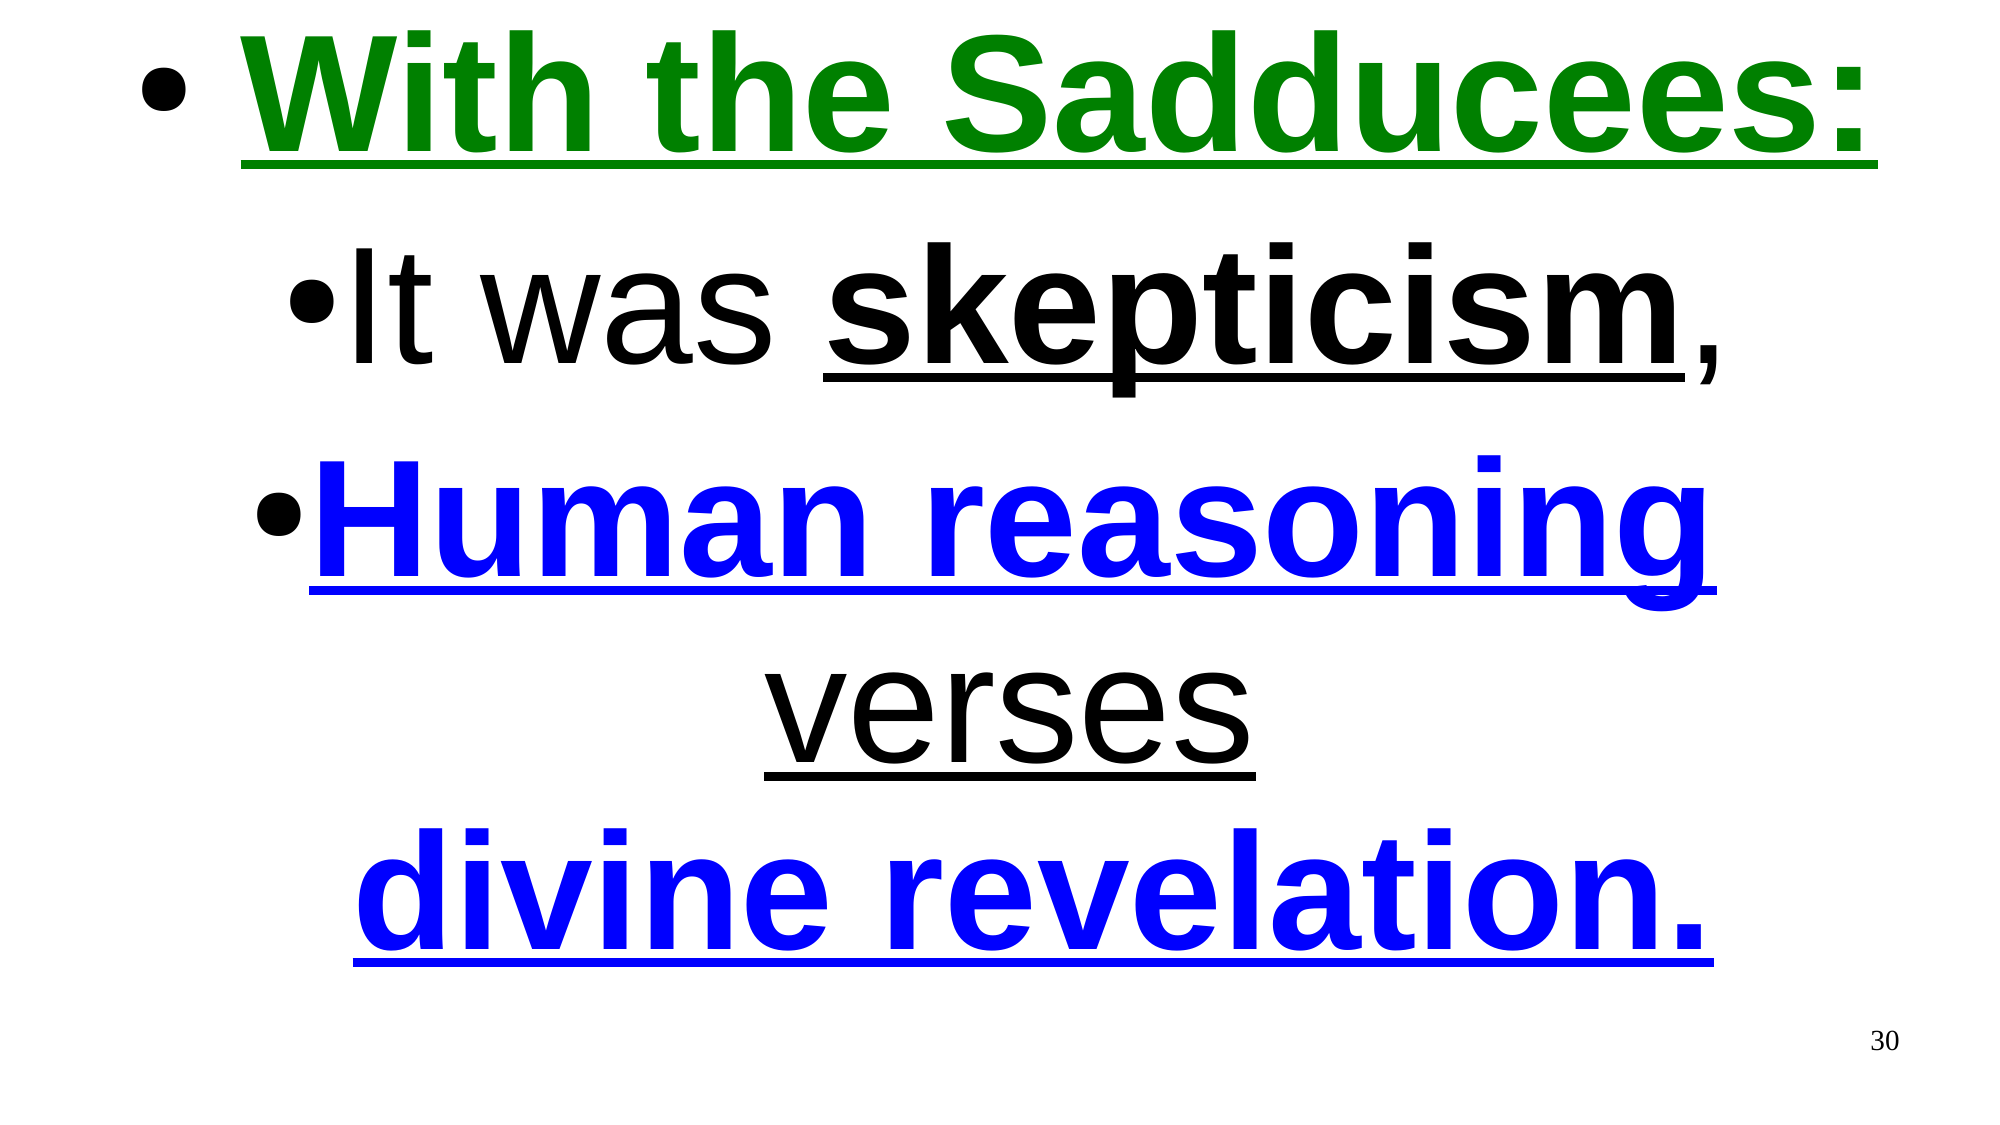

# With the Sadducees:
It was skepticism,
Human reasoning
verses
divine revelation.
30